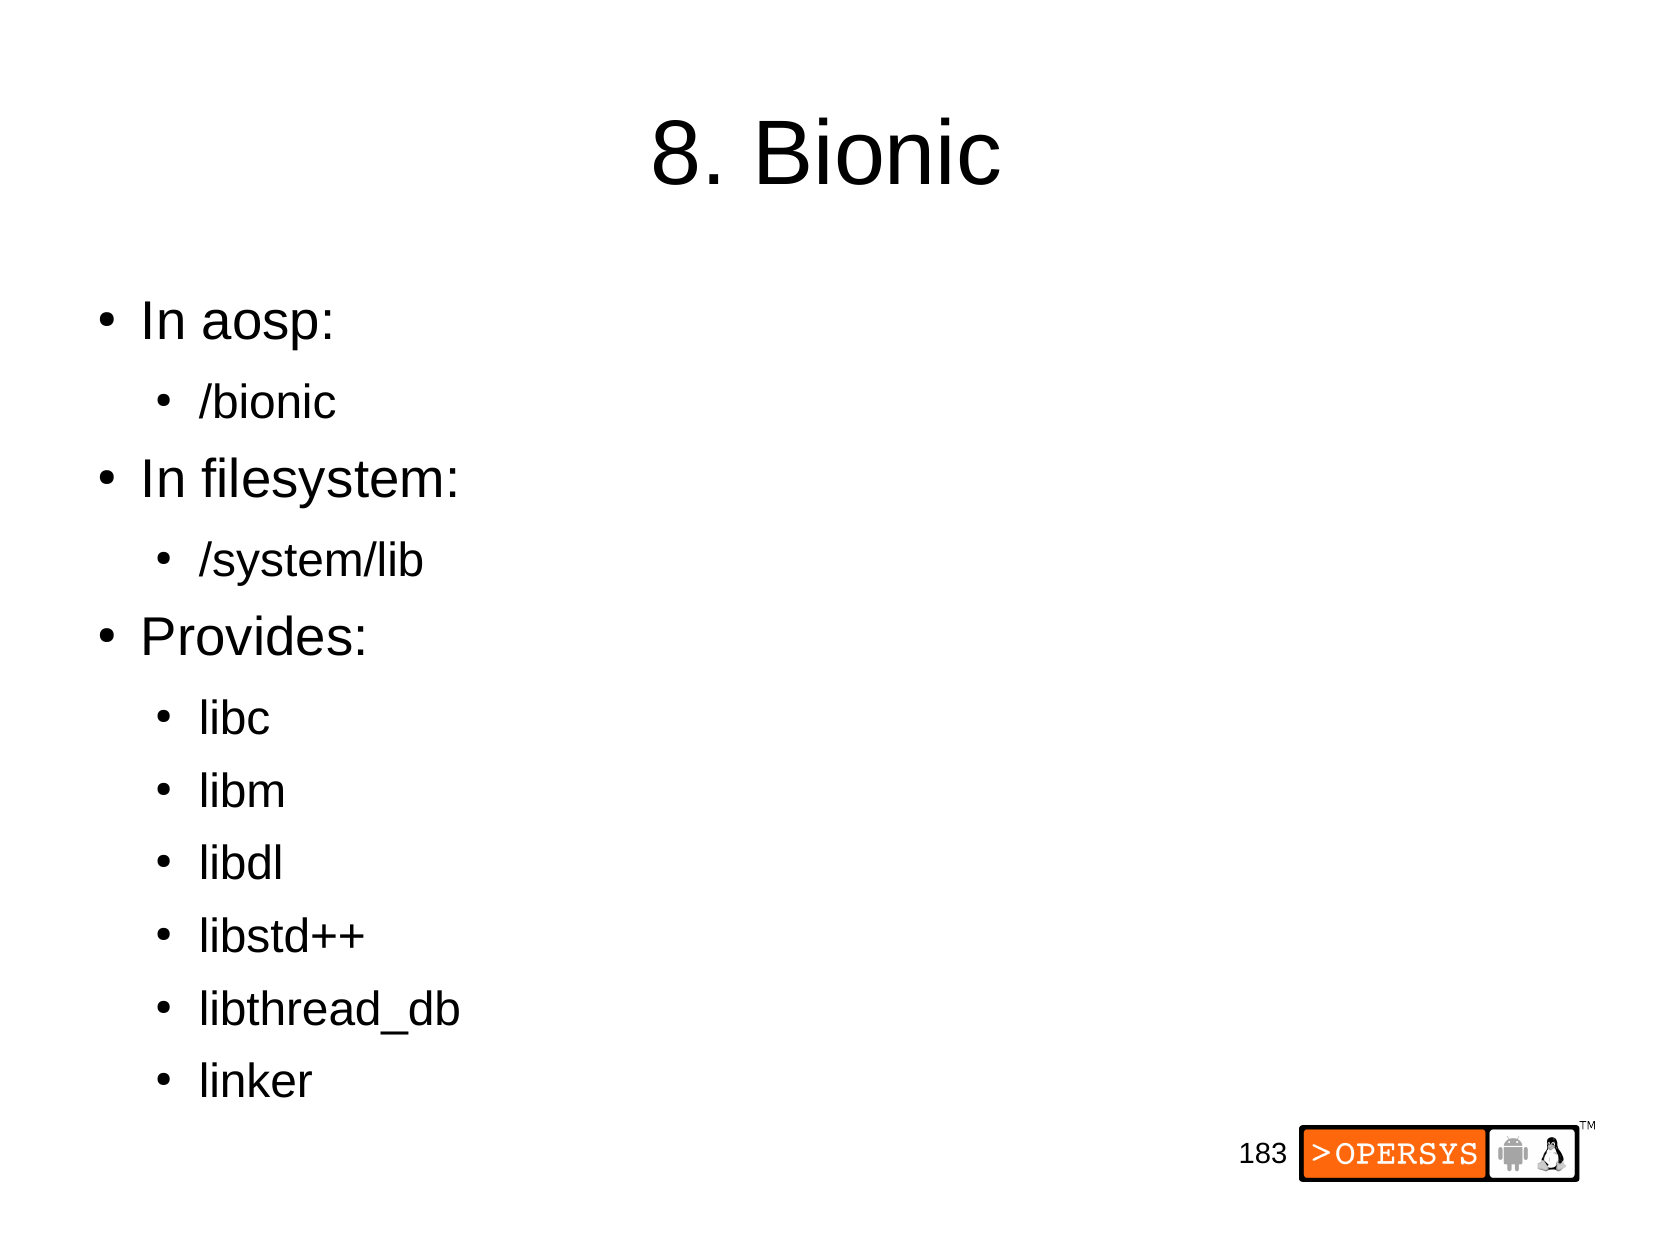

# 8. Bionic
In aosp:
/bionic
In filesystem:
/system/lib
Provides:
libc
libm
libdl
libstd++
libthread_db
linker